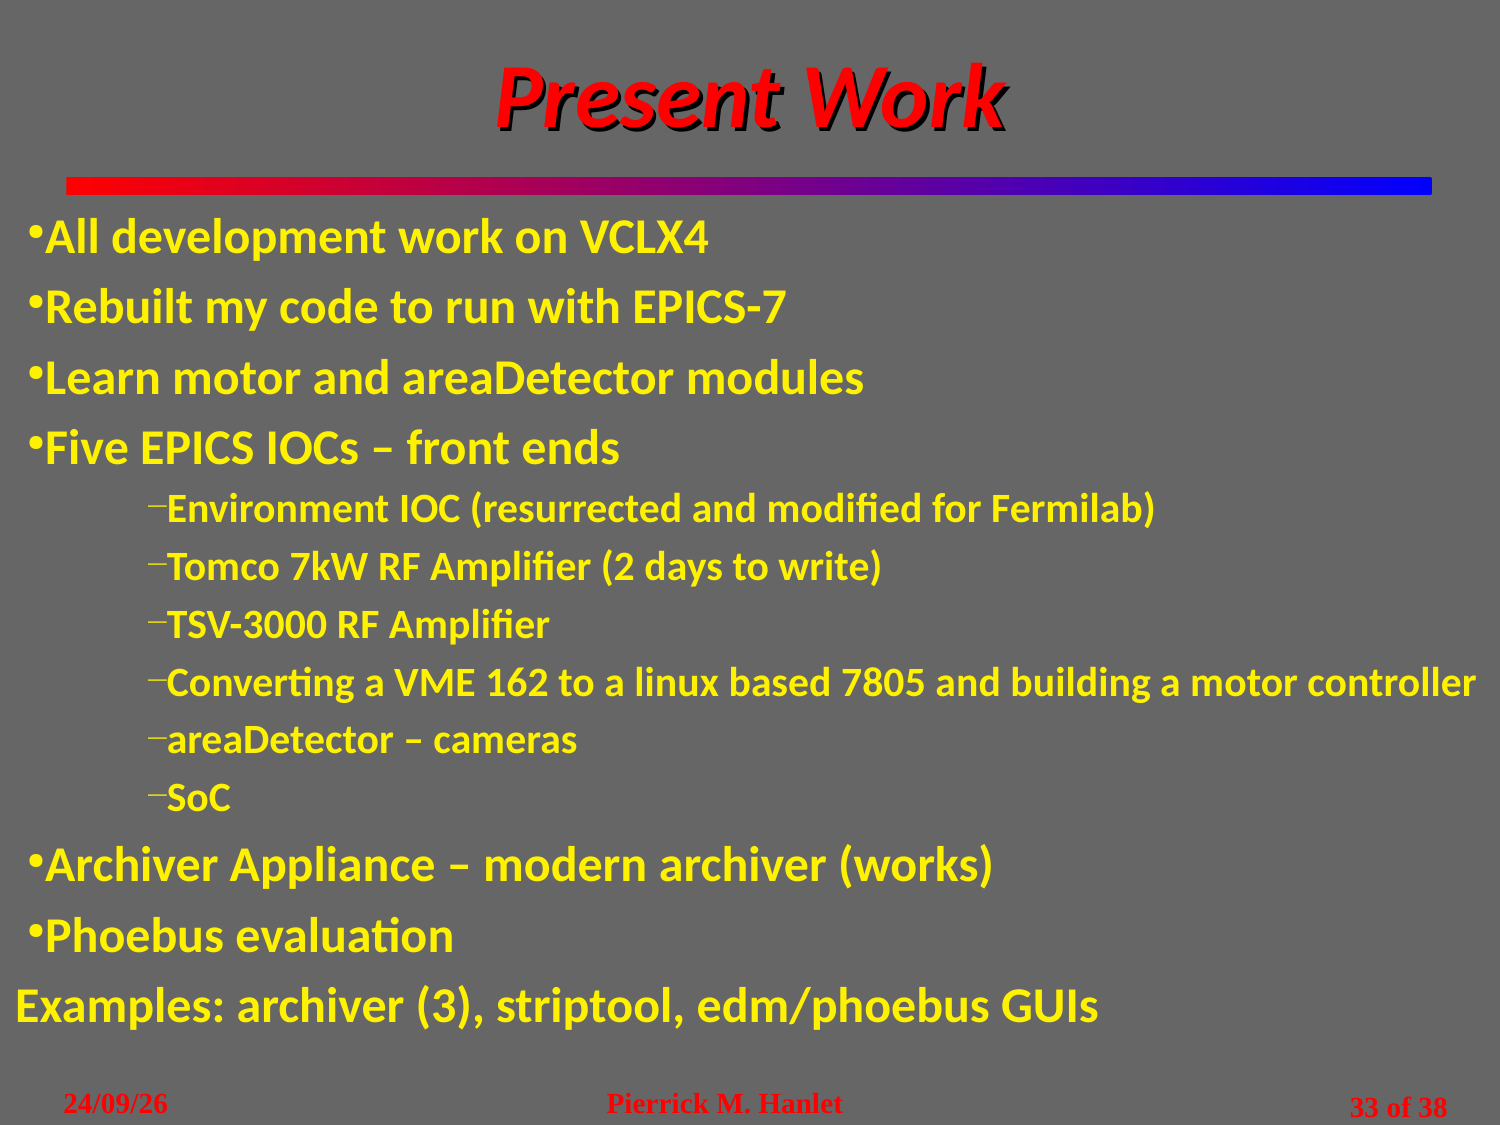

# Present Work
All development work on VCLX4
Rebuilt my code to run with EPICS-7
Learn motor and areaDetector modules
Five EPICS IOCs – front ends
Environment IOC (resurrected and modified for Fermilab)
Tomco 7kW RF Amplifier (2 days to write)
TSV-3000 RF Amplifier
Converting a VME 162 to a linux based 7805 and building a motor controller
areaDetector – cameras
SoC
Archiver Appliance – modern archiver (works)
Phoebus evaluation
Examples: archiver (3), striptool, edm/phoebus GUIs
33
Pierrick Hanlet